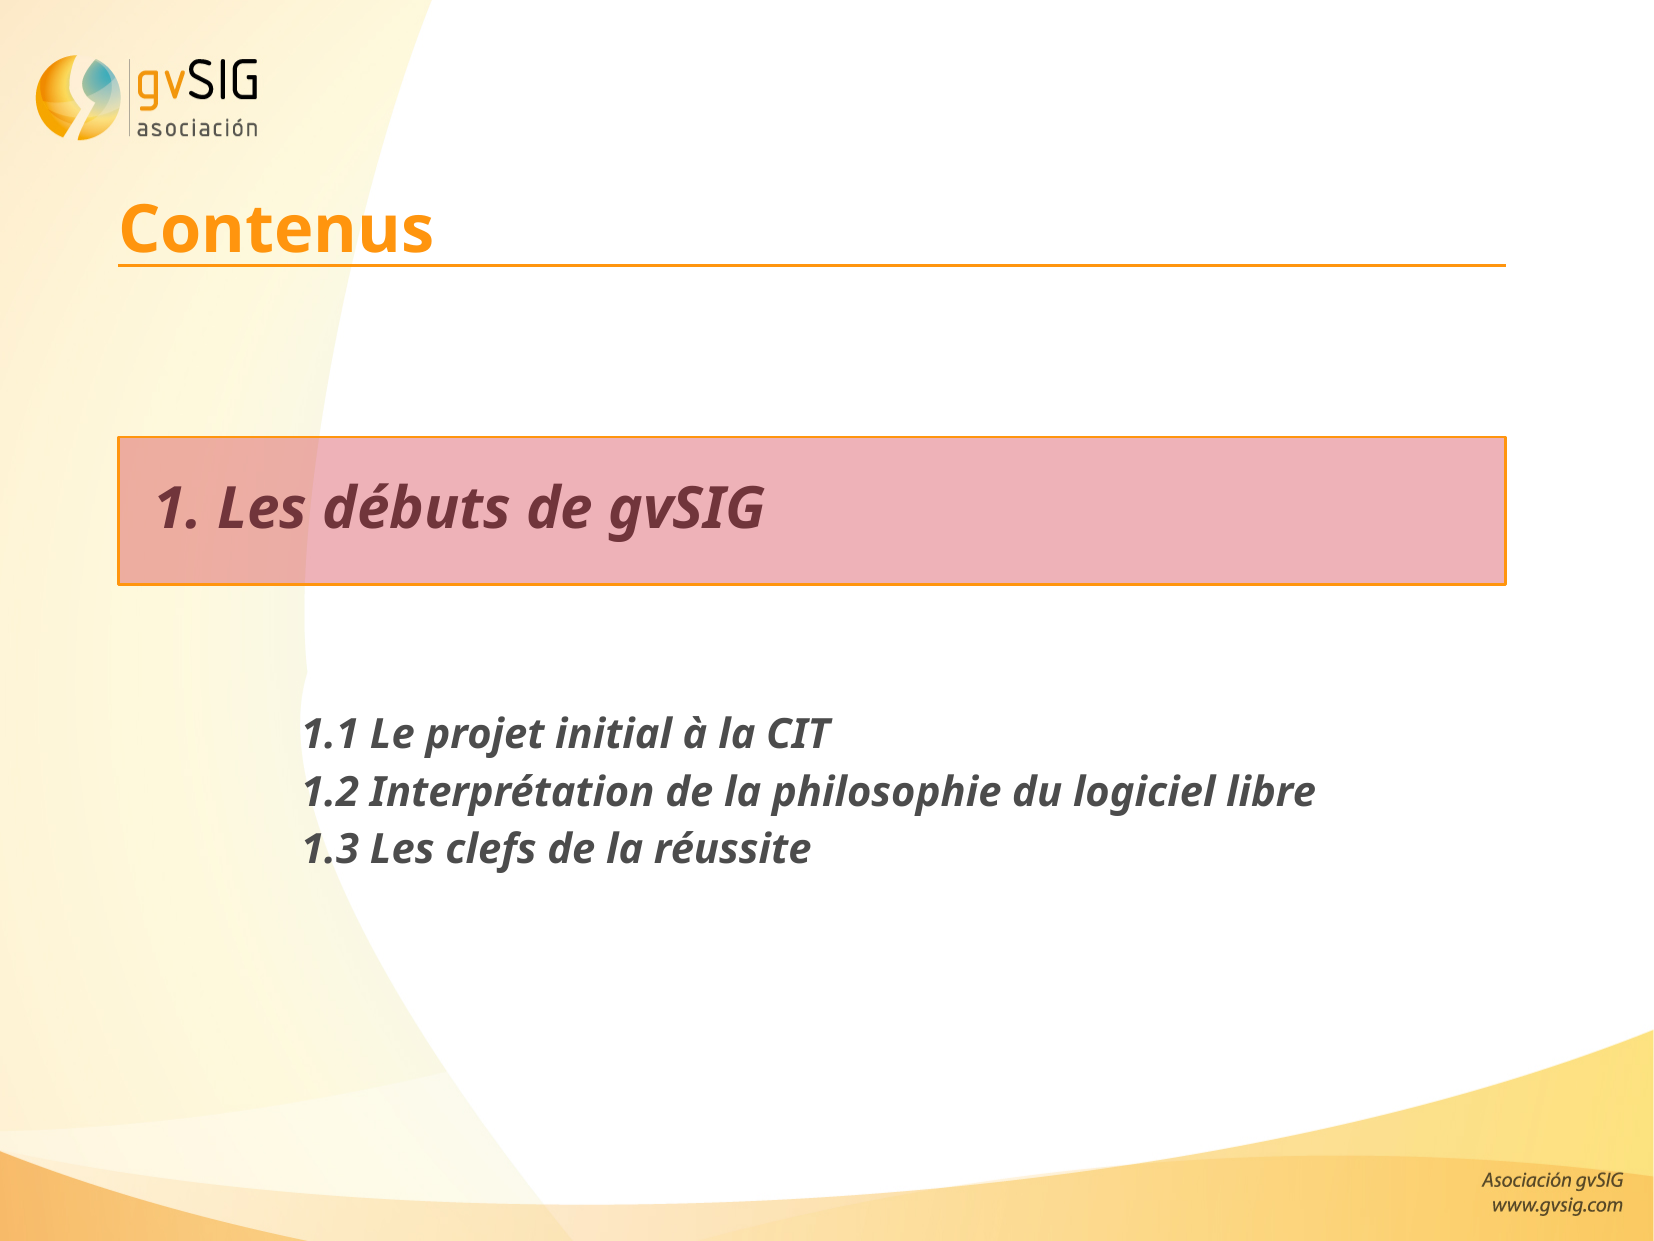

# Contenus
1. Les débuts de gvSIG
		1.1 Le projet initial à la CIT
		1.2 Interprétation de la philosophie du logiciel libre
		1.3 Les clefs de la réussite